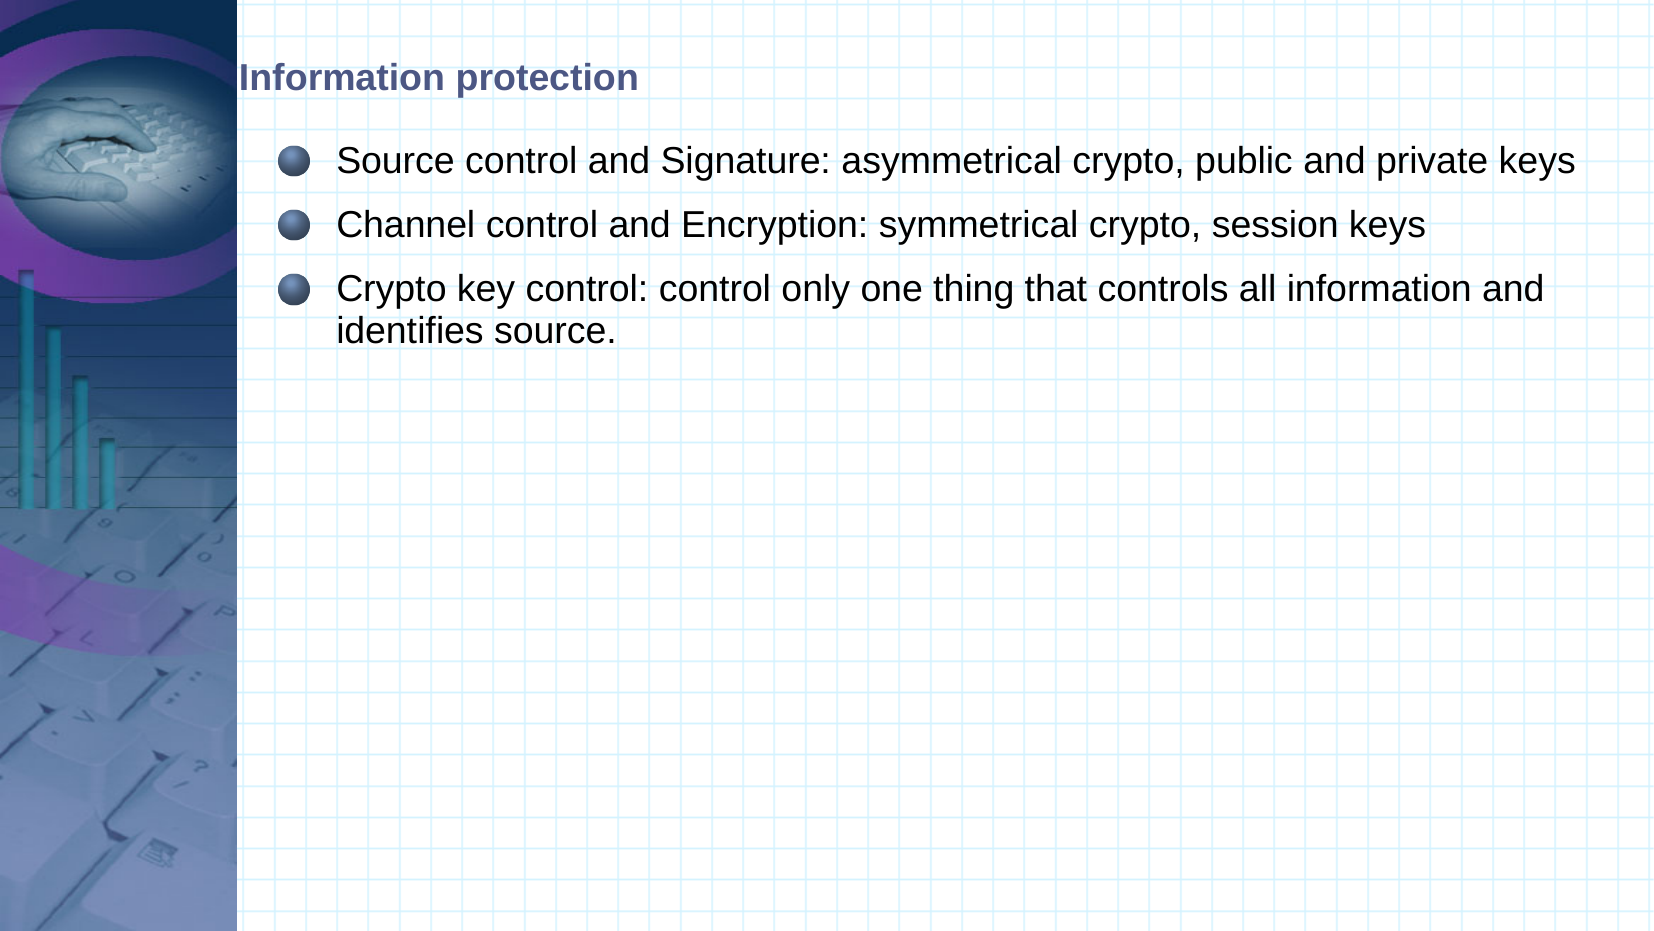

# Information protection
Source control and Signature: asymmetrical crypto, public and private keys
Channel control and Encryption: symmetrical crypto, session keys
Crypto key control: control only one thing that controls all information and identifies source.